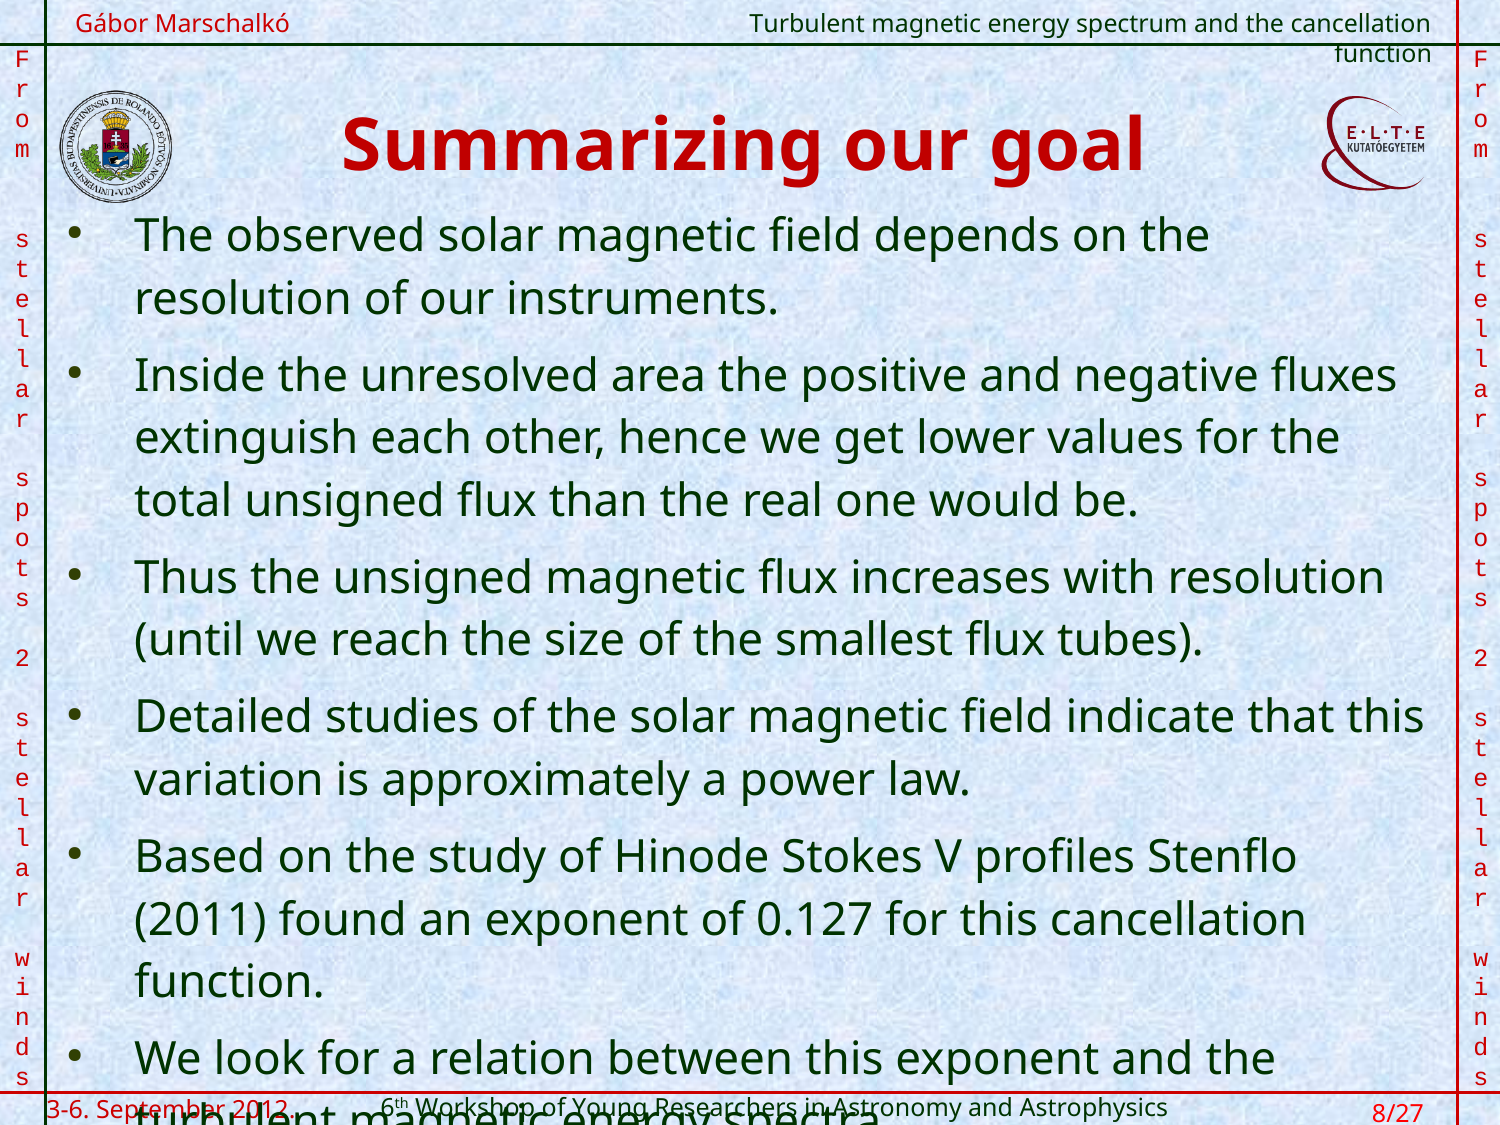

Summarizing our goal
# The observed solar magnetic field depends on the resolution of our instruments.
Inside the unresolved area the positive and negative fluxes extinguish each other, hence we get lower values for the total unsigned flux than the real one would be.
Thus the unsigned magnetic flux increases with resolution (until we reach the size of the smallest flux tubes).
Detailed studies of the solar magnetic field indicate that this variation is approximately a power law.
Based on the study of Hinode Stokes V profiles Stenflo (2011) found an exponent of 0.127 for this cancellation function.
We look for a relation between this exponent and the turbulent magnetic energy spectra.